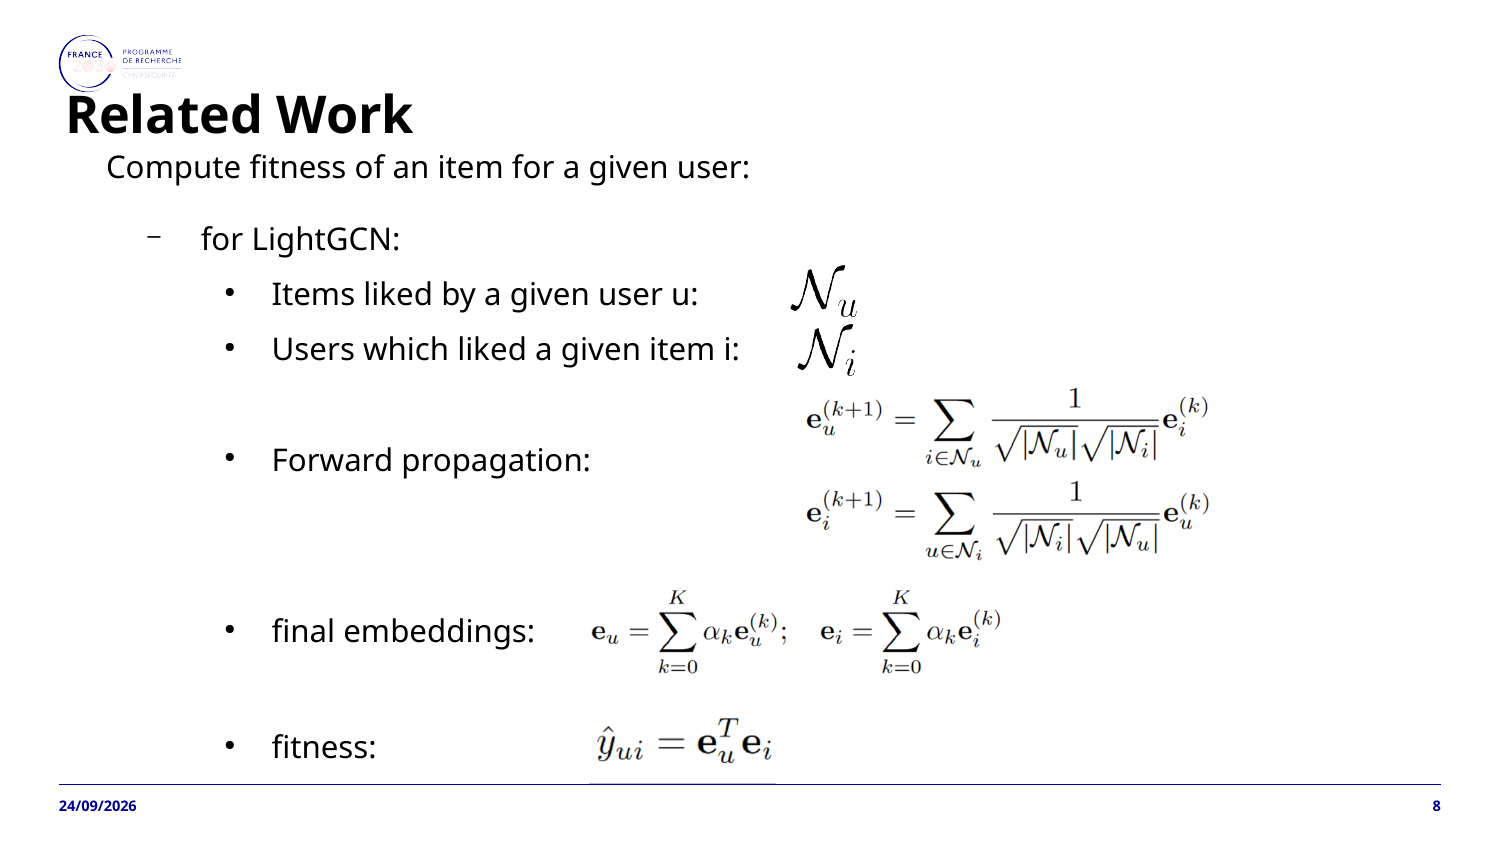

Related Work
# Compute fitness of an item for a given user:
for LightGCN:
Items liked by a given user u:
Users which liked a given item i:
Forward propagation:
final embeddings:
fitness: